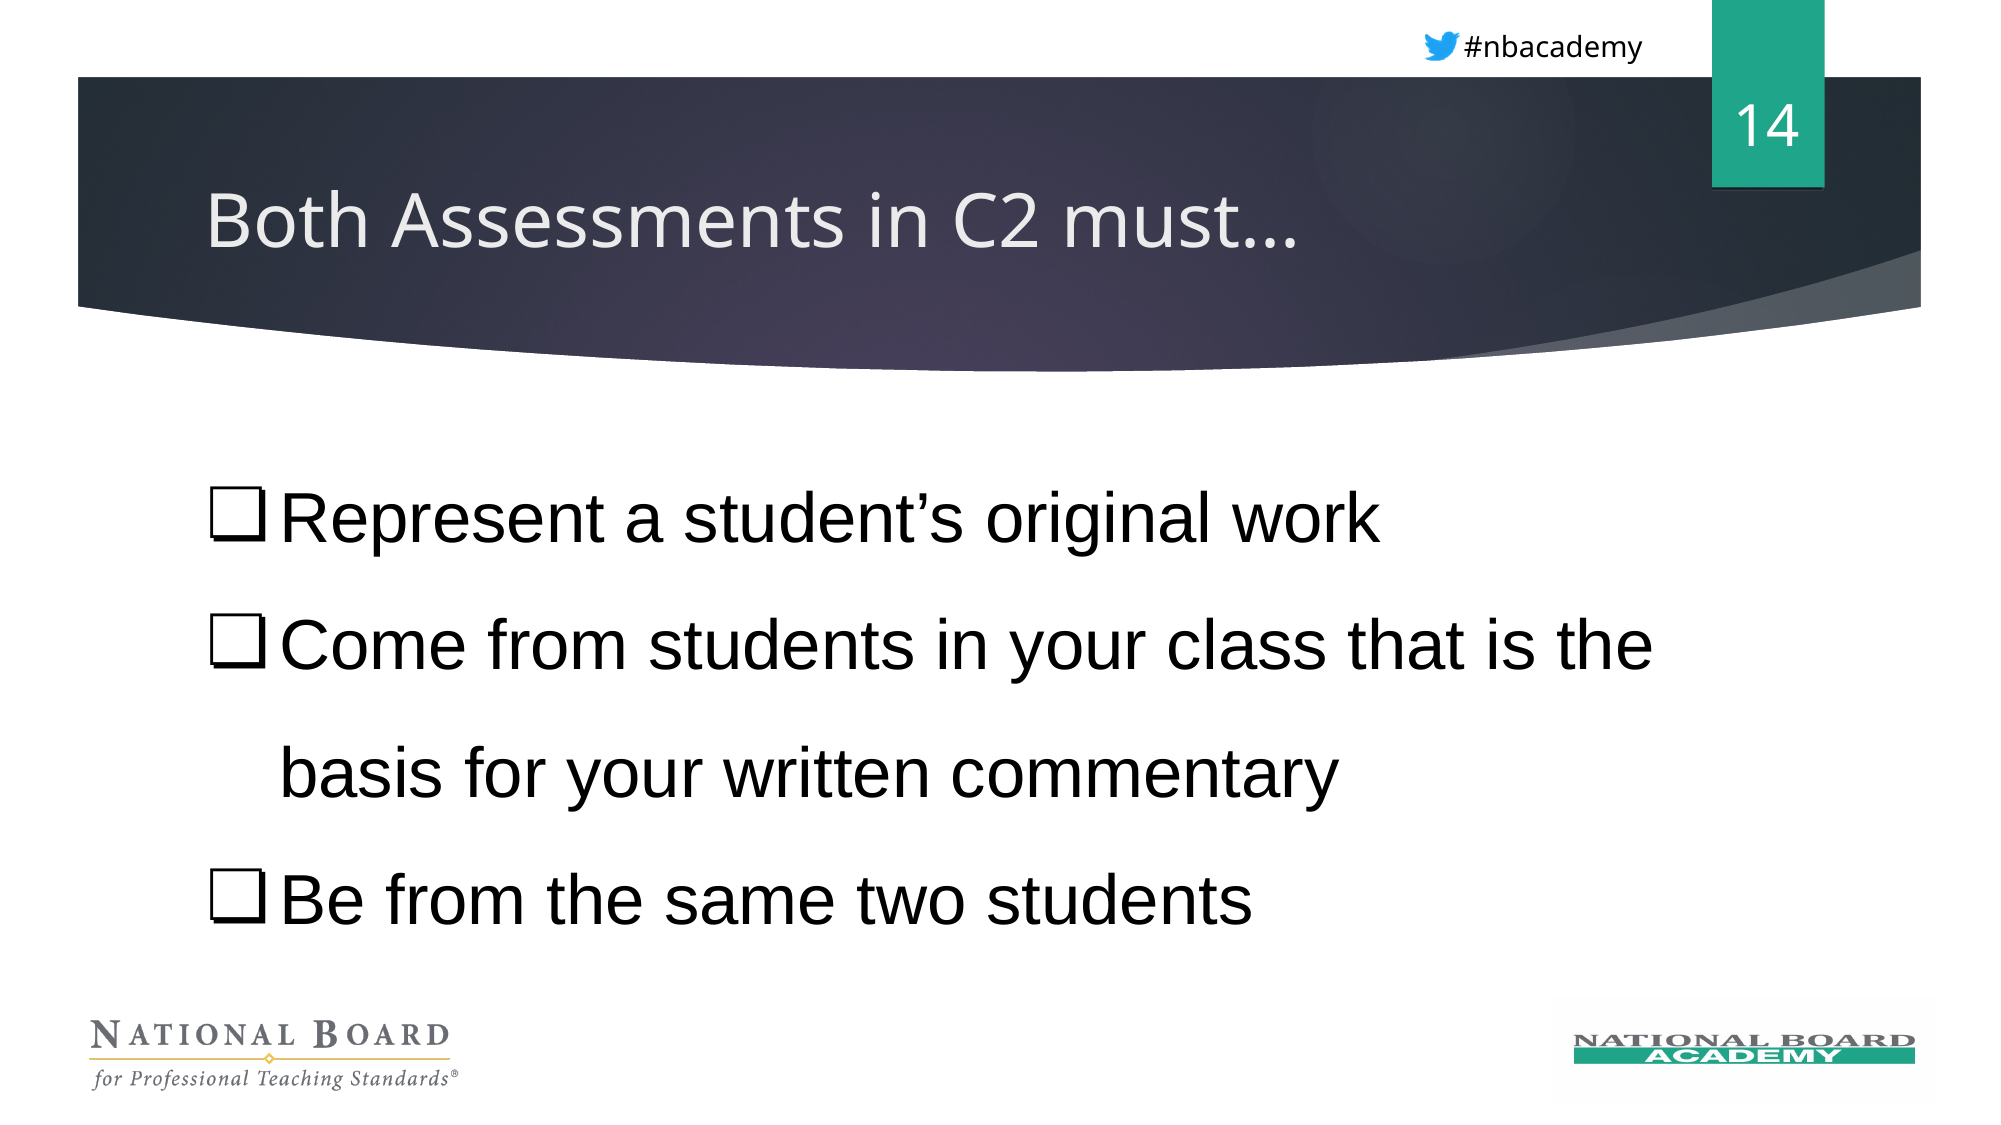

# Both Assessments in C2 must...
Represent a student’s original work
Come from students in your class that is the basis for your written commentary
Be from the same two students